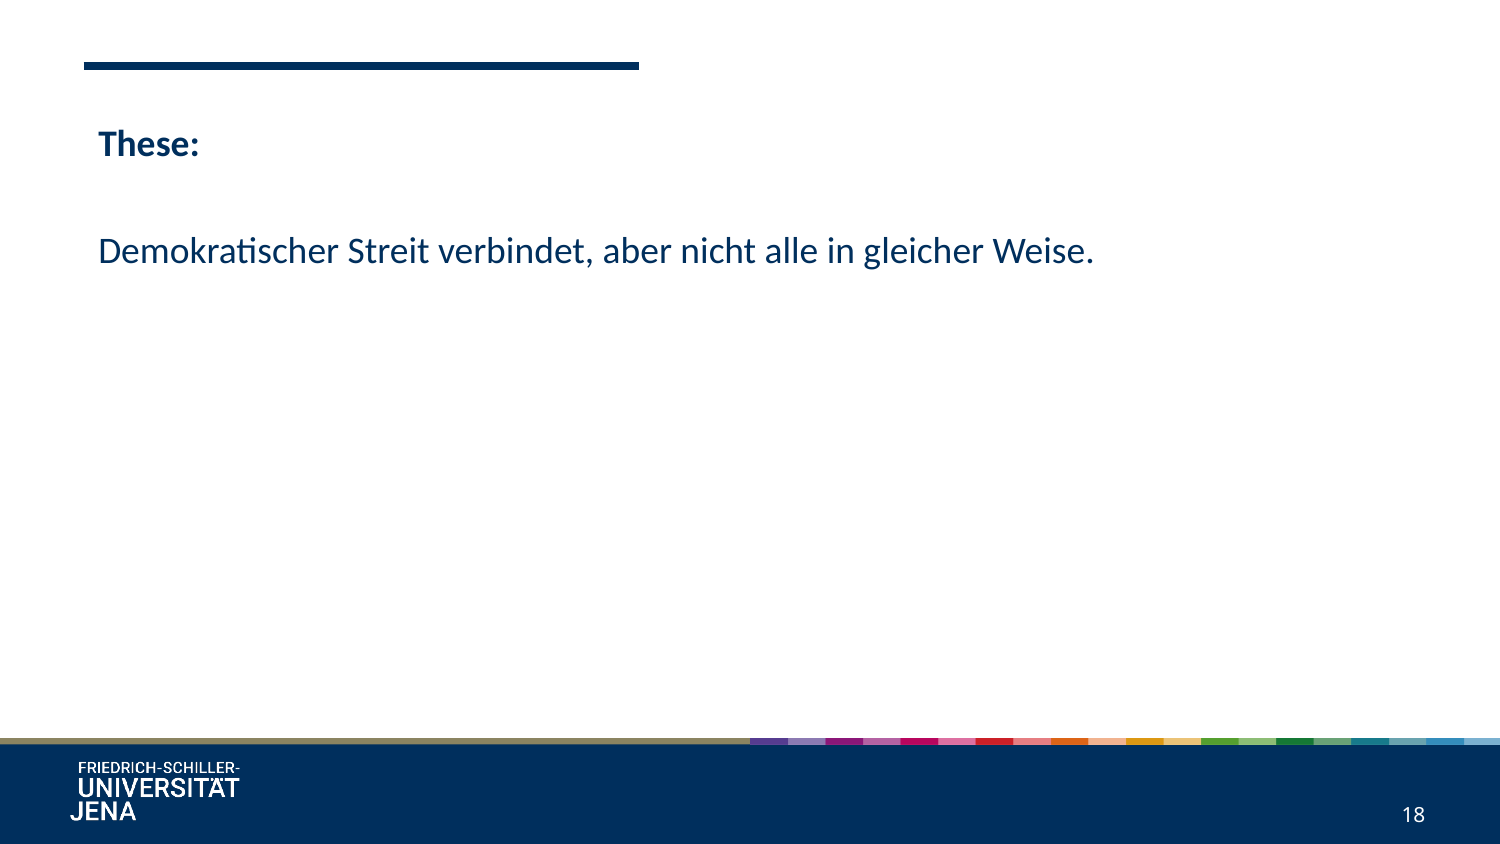

These:
Demokratischer Streit verbindet, aber nicht alle in gleicher Weise.